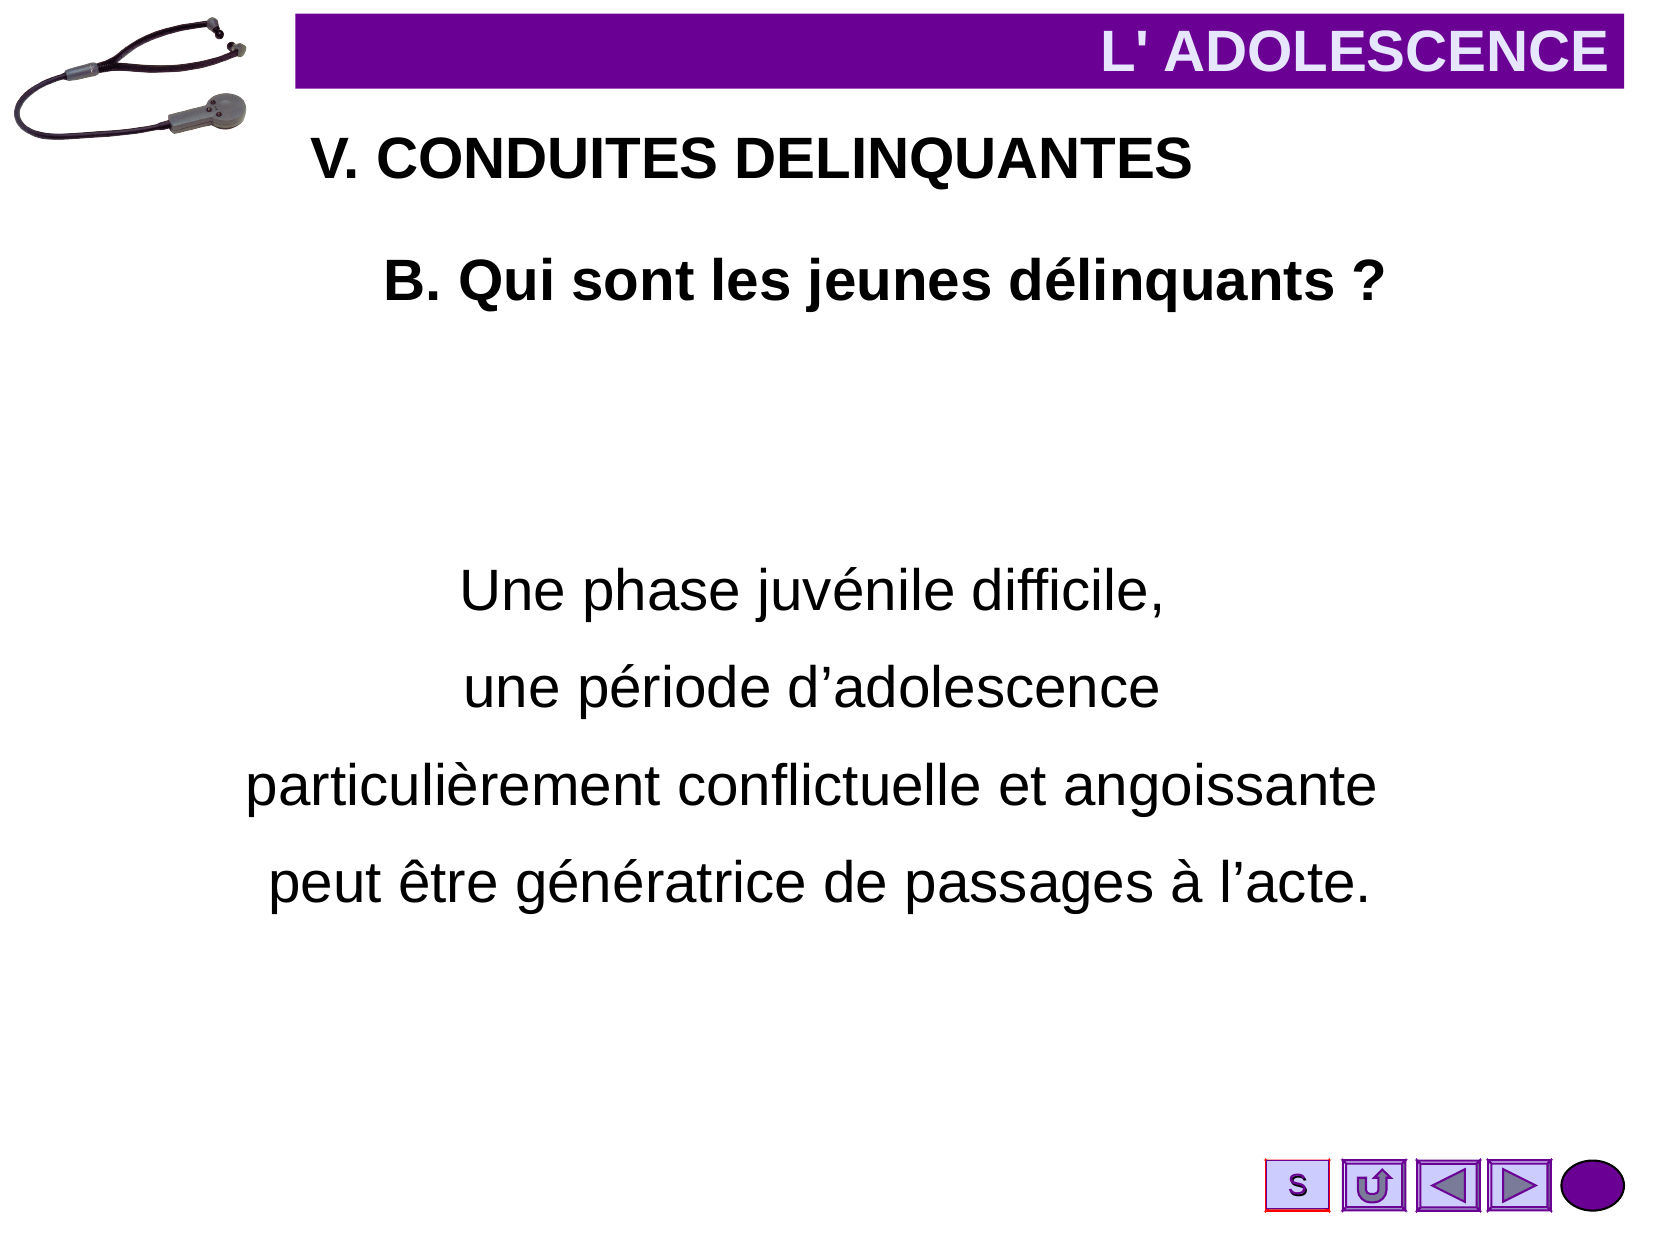

L' ADOLESCENCE
V. CONDUITES DELINQUANTES
B. Qui sont les jeunes délinquants ?
Une phase juvénile difficile,
une période d’adolescence
particulièrement conflictuelle et angoissante
peut être génératrice de passages à l’acte.